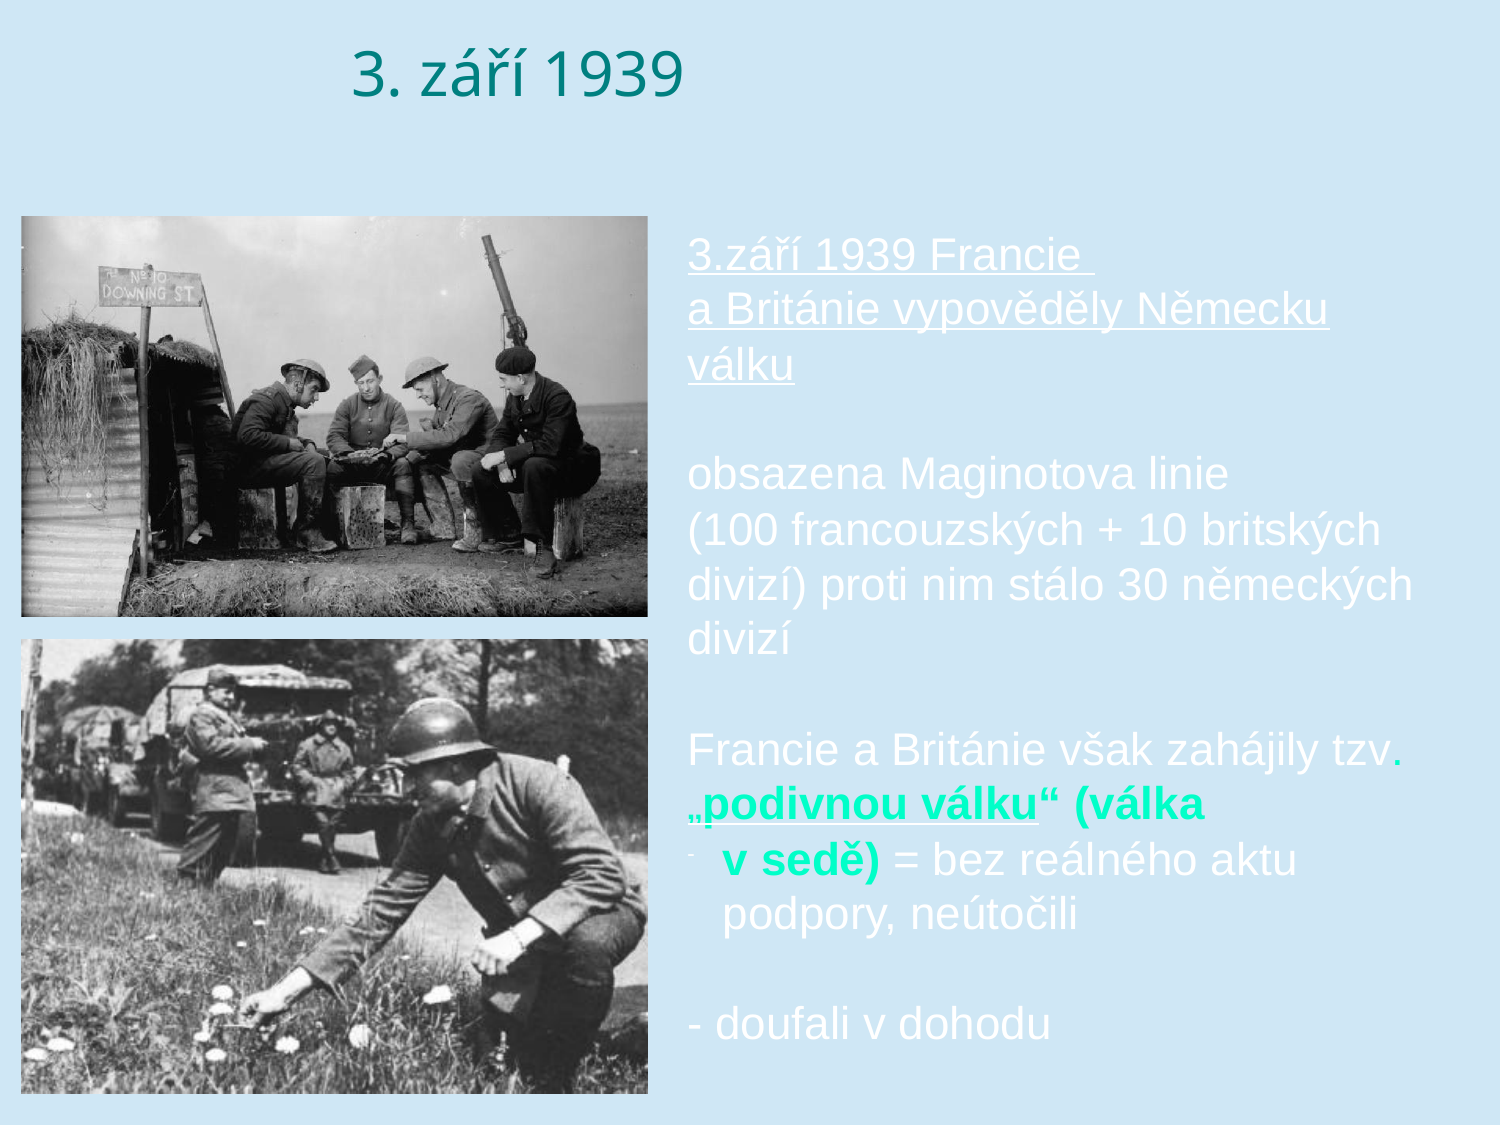

3. září 1939
3.září 1939 Francie
a Británie vypověděly Německu válku
obsazena Maginotova linie
(100 francouzských + 10 britských divizí) proti nim stálo 30 německých divizí
Francie a Británie však zahájily tzv. „podivnou válku“ (válka
v sedě) = bez reálného aktu podpory, neútočili
- doufali v dohodu